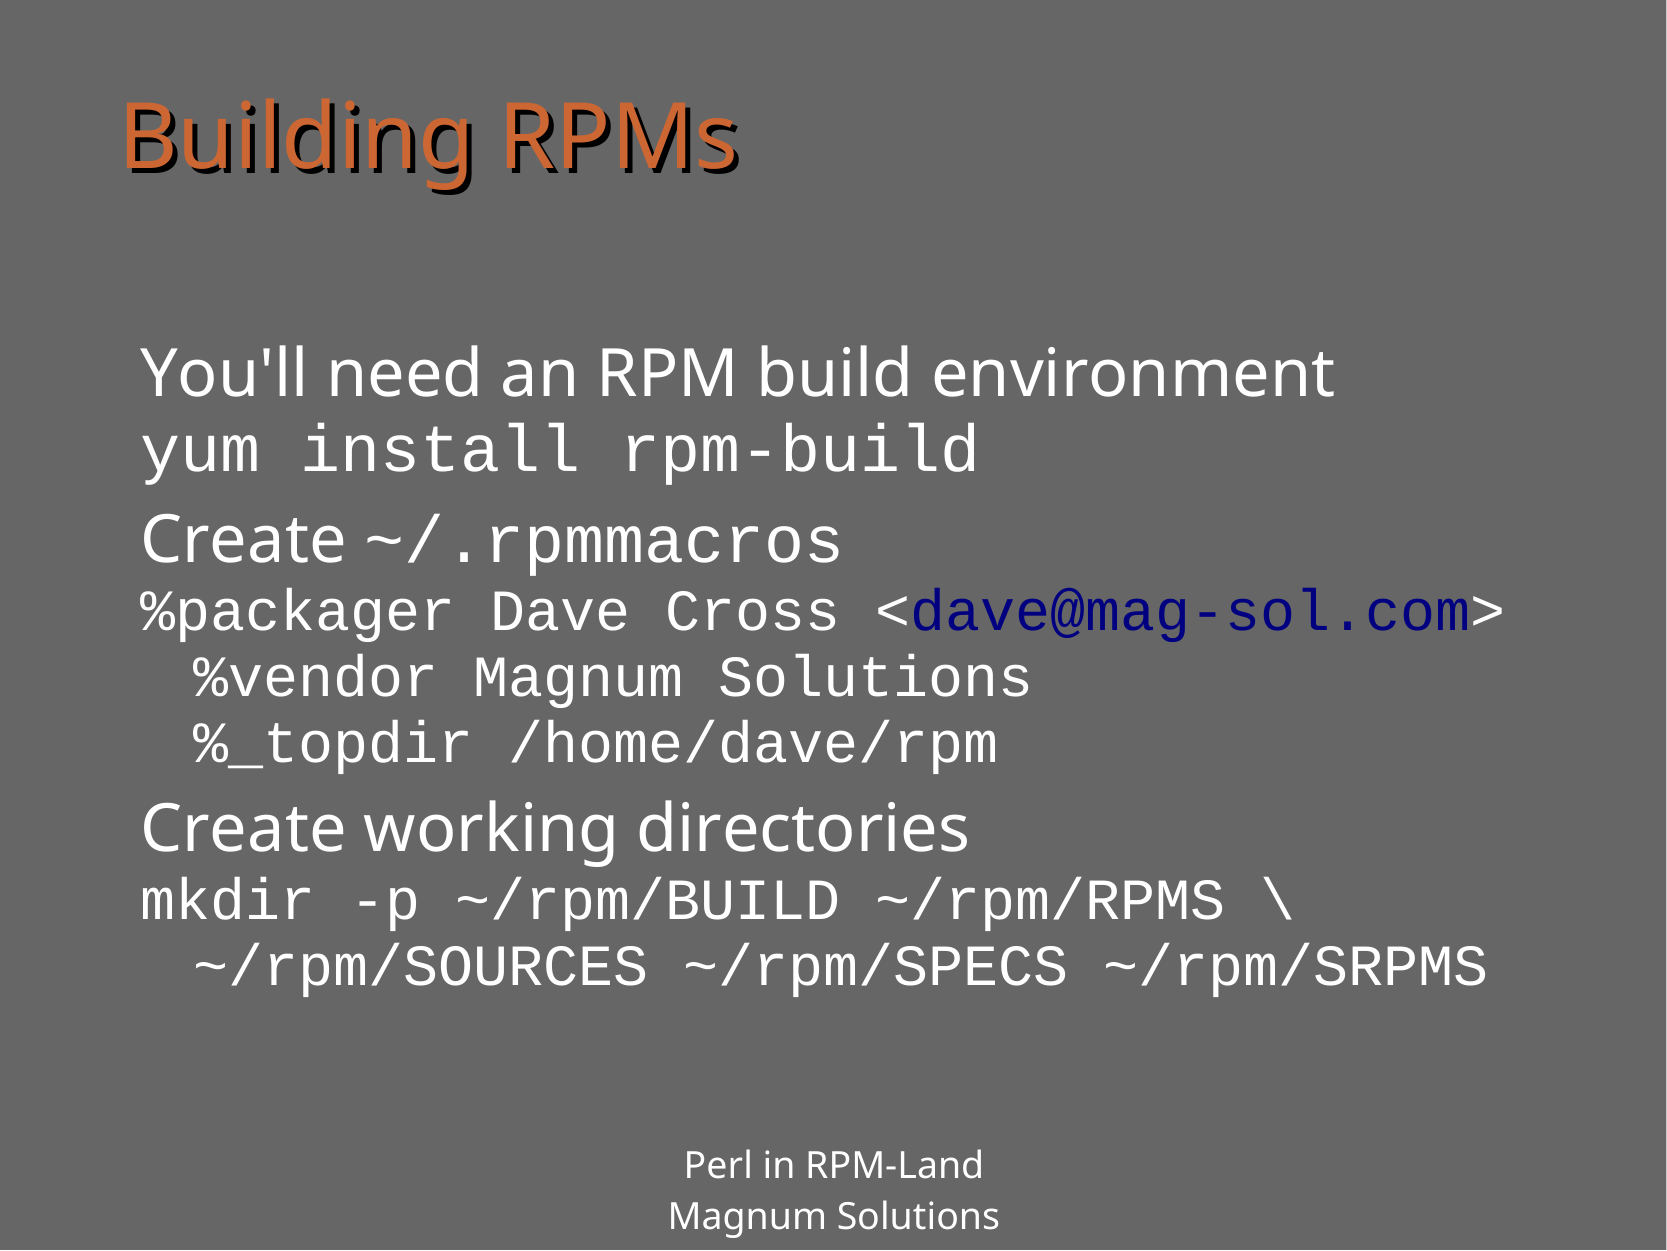

# Building RPMs
You'll need an RPM build environment
yum install rpm-build
Create ~/.rpmmacros
%packager Dave Cross <dave@mag-sol.com>
%vendor Magnum Solutions
%_topdir /home/dave/rpm
Create working directories
mkdir -p ~/rpm/BUILD ~/rpm/RPMS \ ~/rpm/SOURCES ~/rpm/SPECS ~/rpm/SRPMS